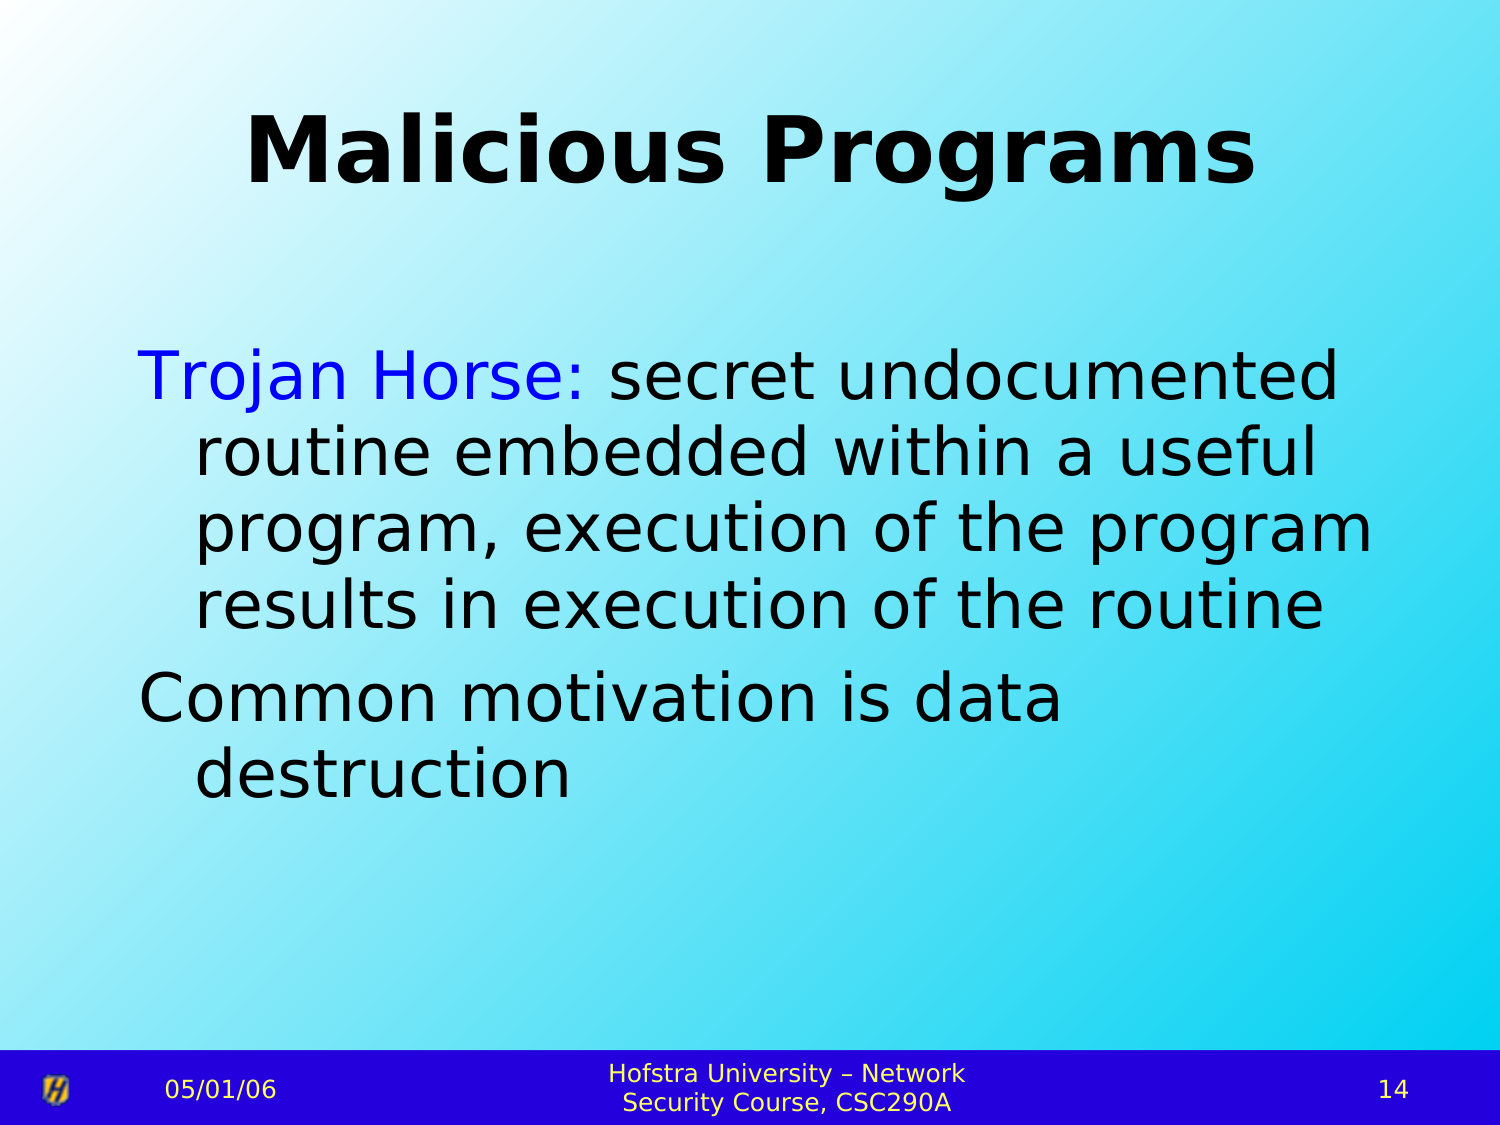

# Malicious Programs
Trojan Horse: secret undocumented routine embedded within a useful program, execution of the program results in execution of the routine
Common motivation is data destruction
14